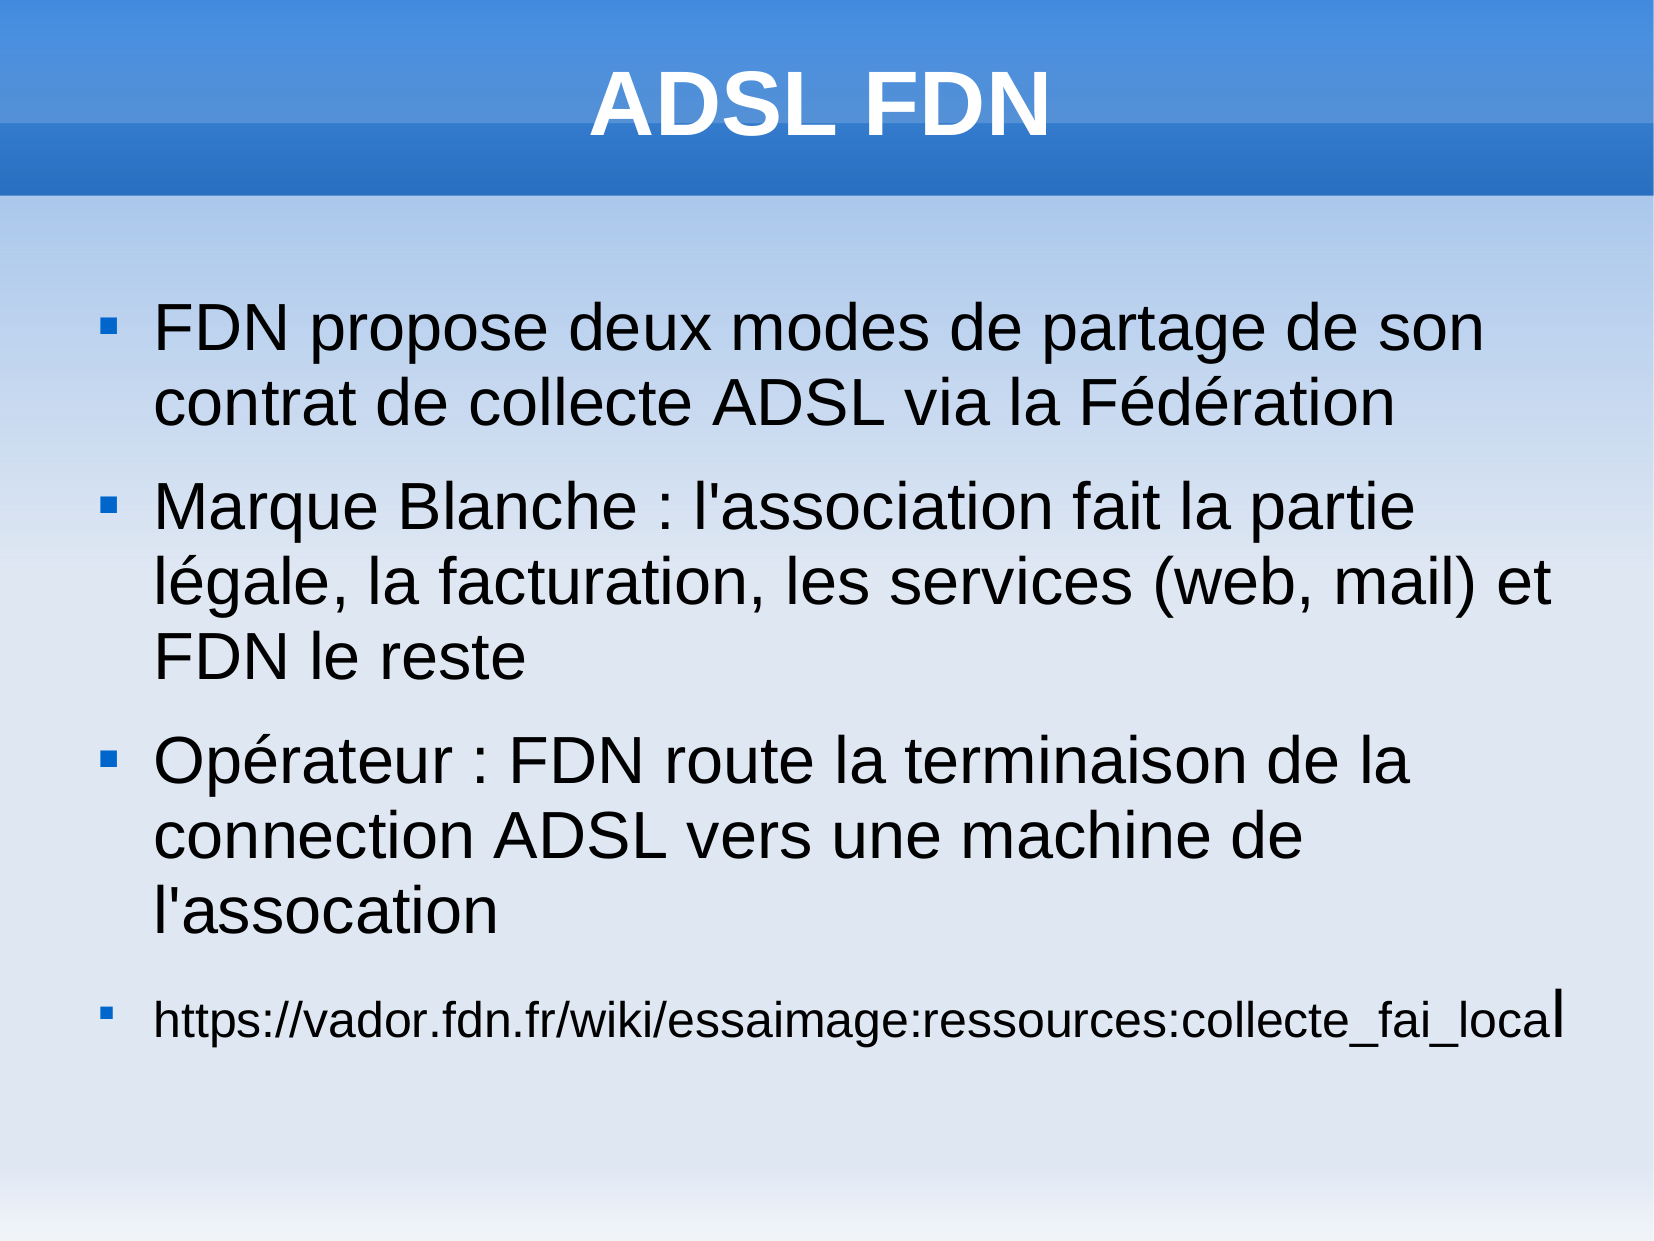

# ADSL FDN
FDN propose deux modes de partage de son contrat de collecte ADSL via la Fédération
Marque Blanche : l'association fait la partie légale, la facturation, les services (web, mail) et FDN le reste
Opérateur : FDN route la terminaison de la connection ADSL vers une machine de l'assocation
https://vador.fdn.fr/wiki/essaimage:ressources:collecte_fai_local